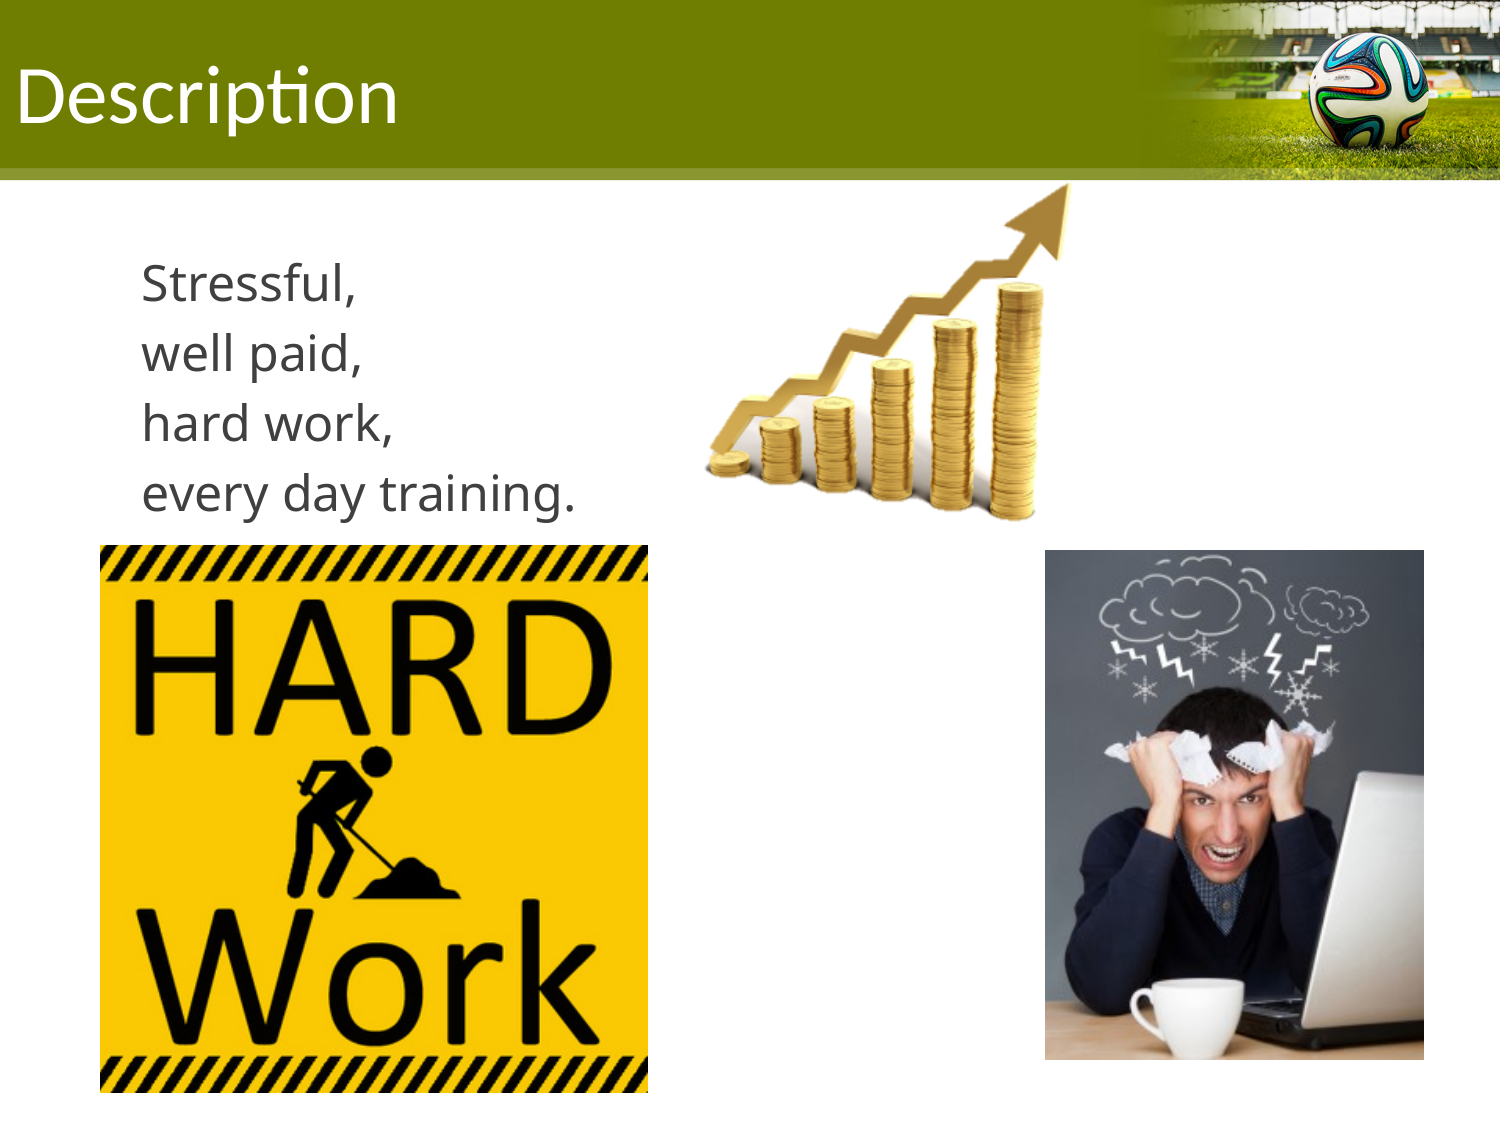

# Description
Stressful,
well paid,
hard work,
every day training.